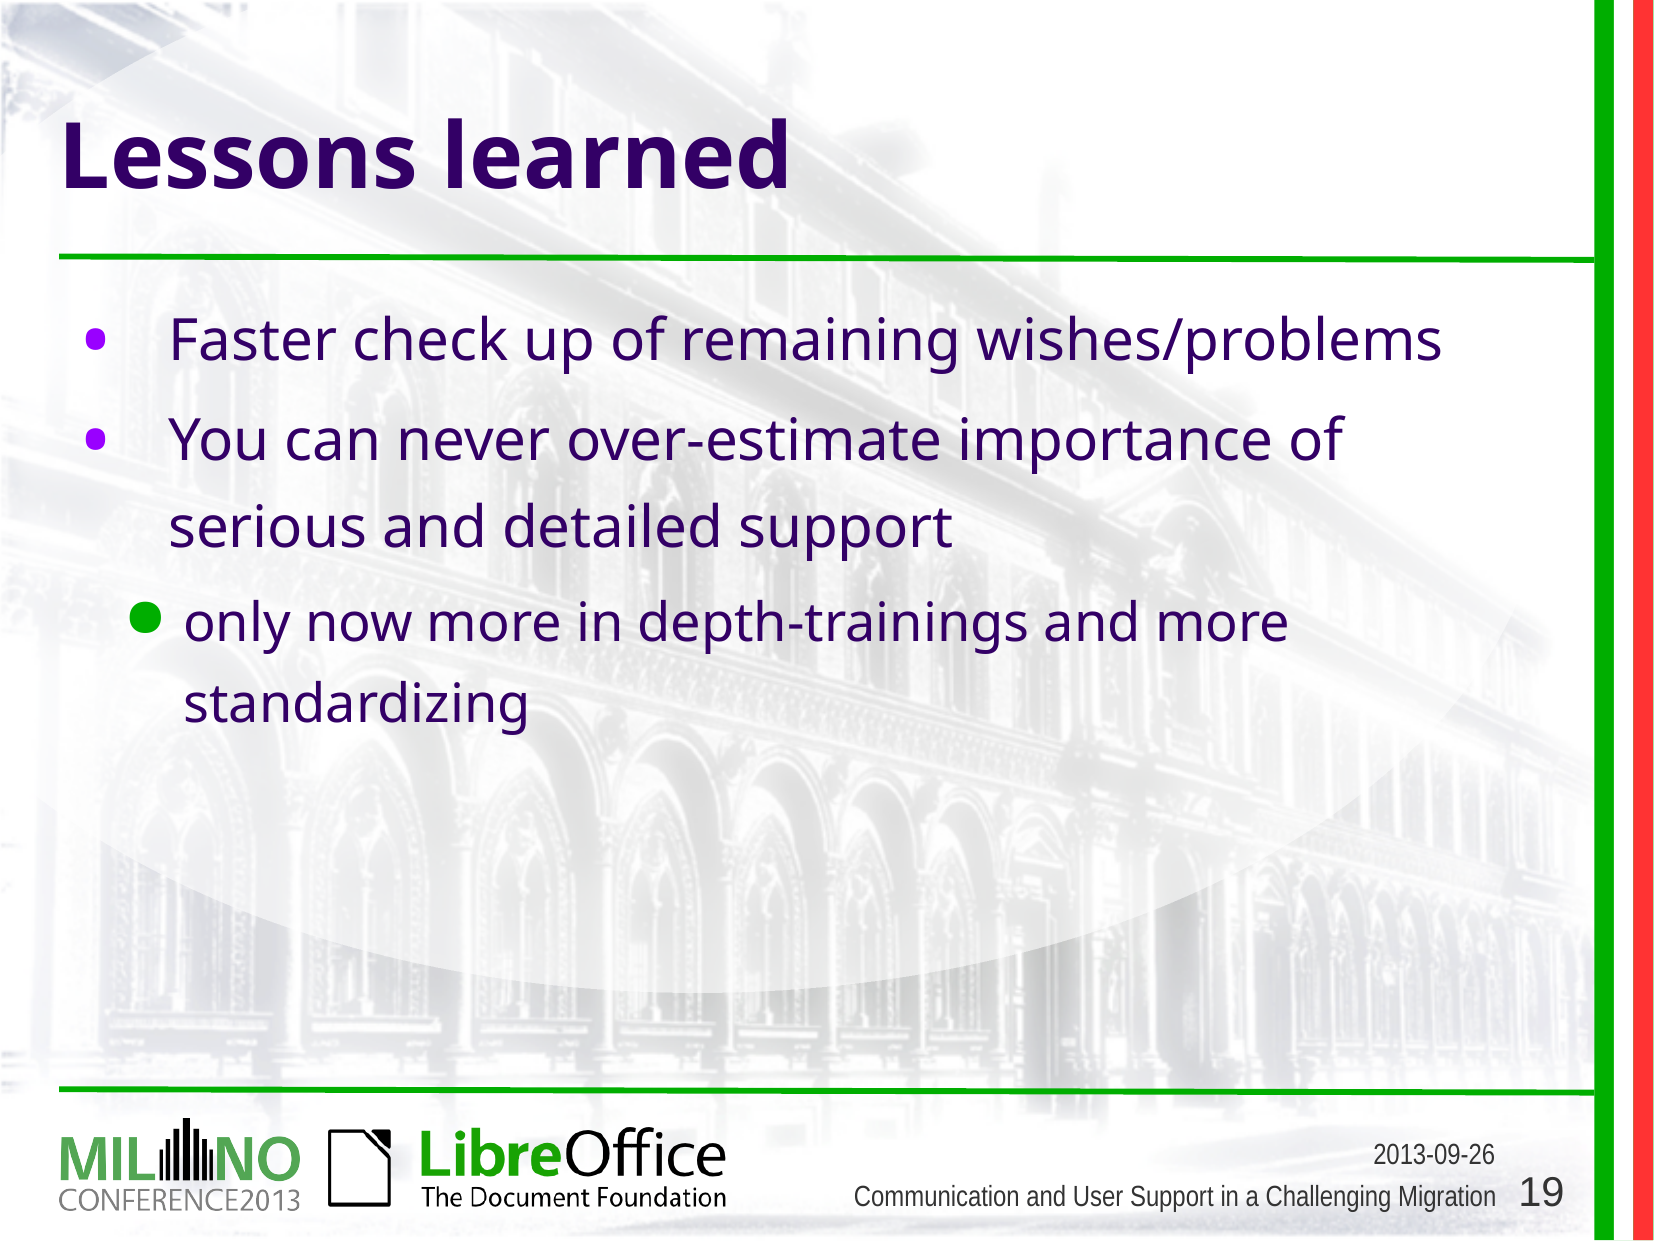

# Lessons learned
Faster check up of remaining wishes/problems
You can never over-estimate importance of serious and detailed support
only now more in depth-trainings and more standardizing
2013-09-26
19
Communication and User Support in a Challenging Migration